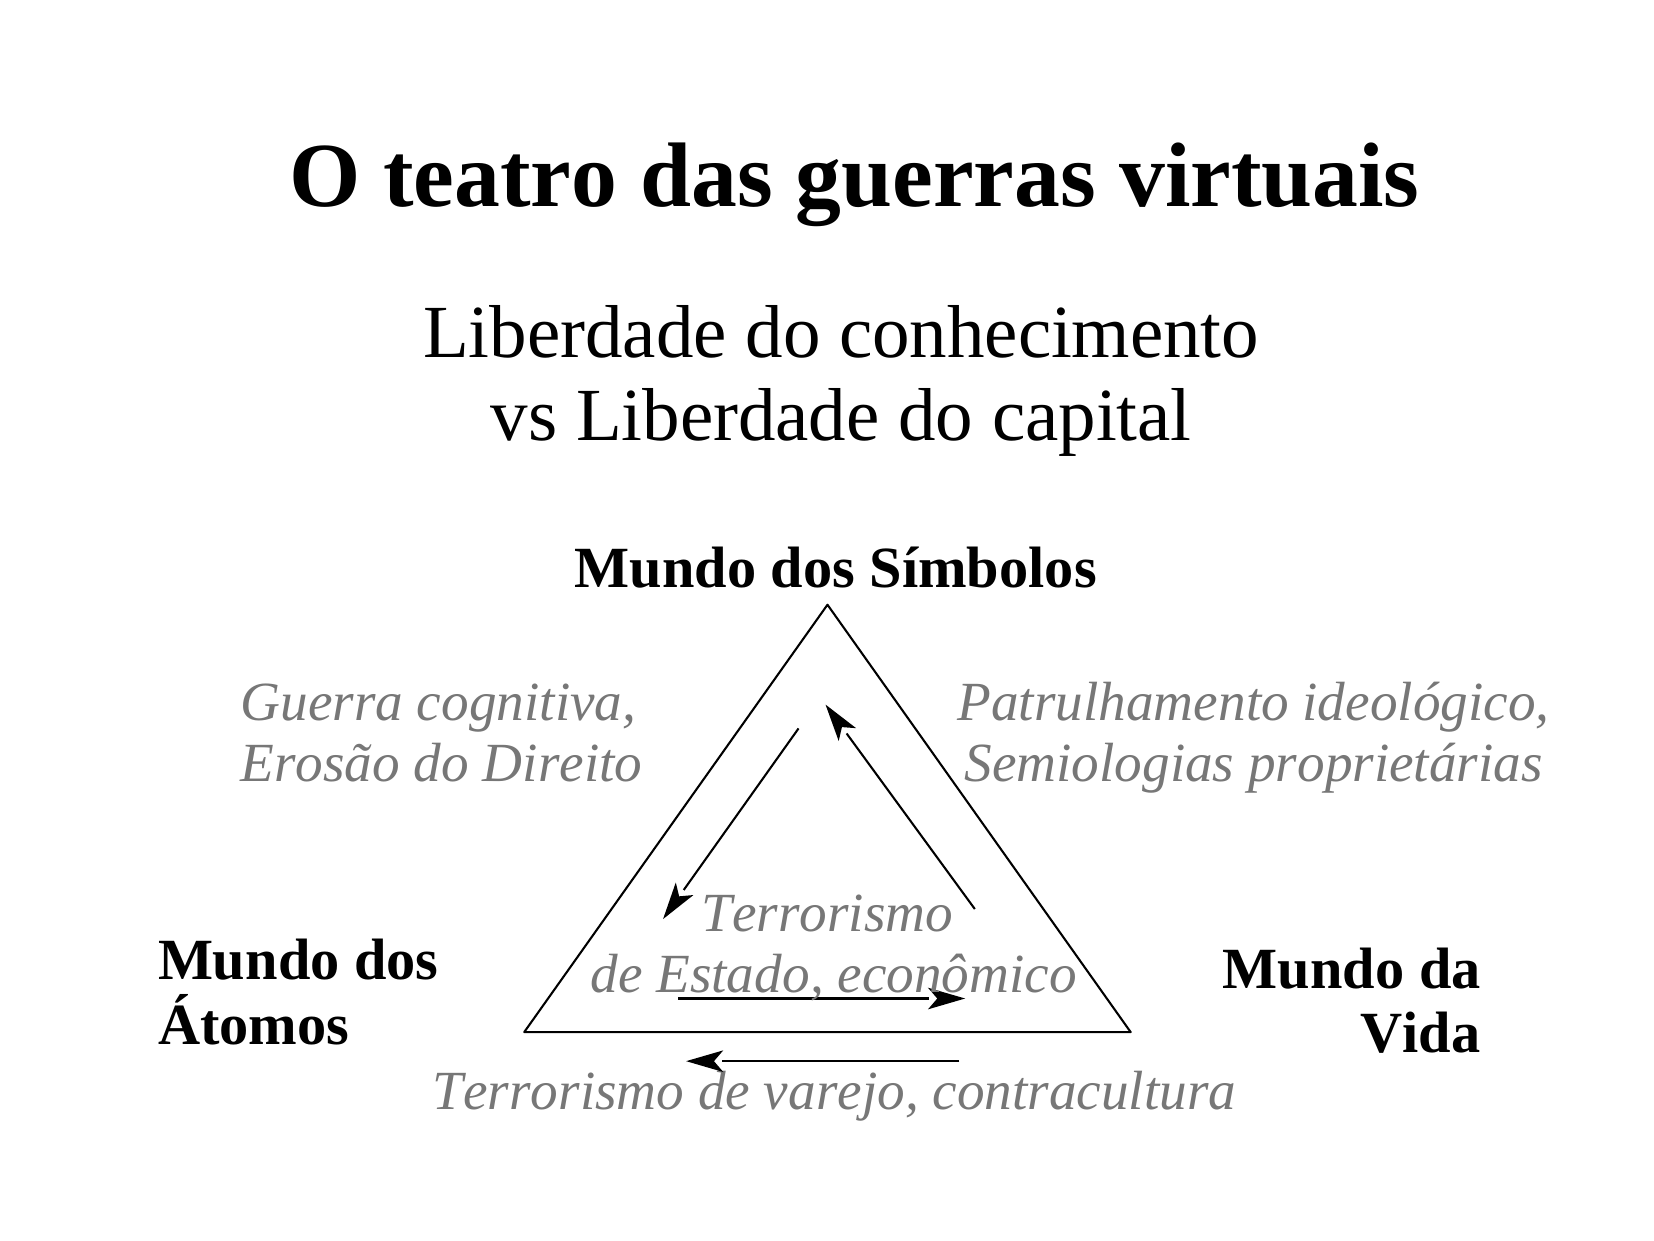

# O teatro das guerras virtuais
Liberdade do conhecimento
vs Liberdade do capital
Mundo dos Símbolos
Guerra cognitiva,
Erosão do Direito
Patrulhamento ideológico,
Semiologias proprietárias
Terrorismo
de Estado, econômico
Mundo dos
Átomos
Mundo da
Vida
Terrorismo de varejo, contracultura